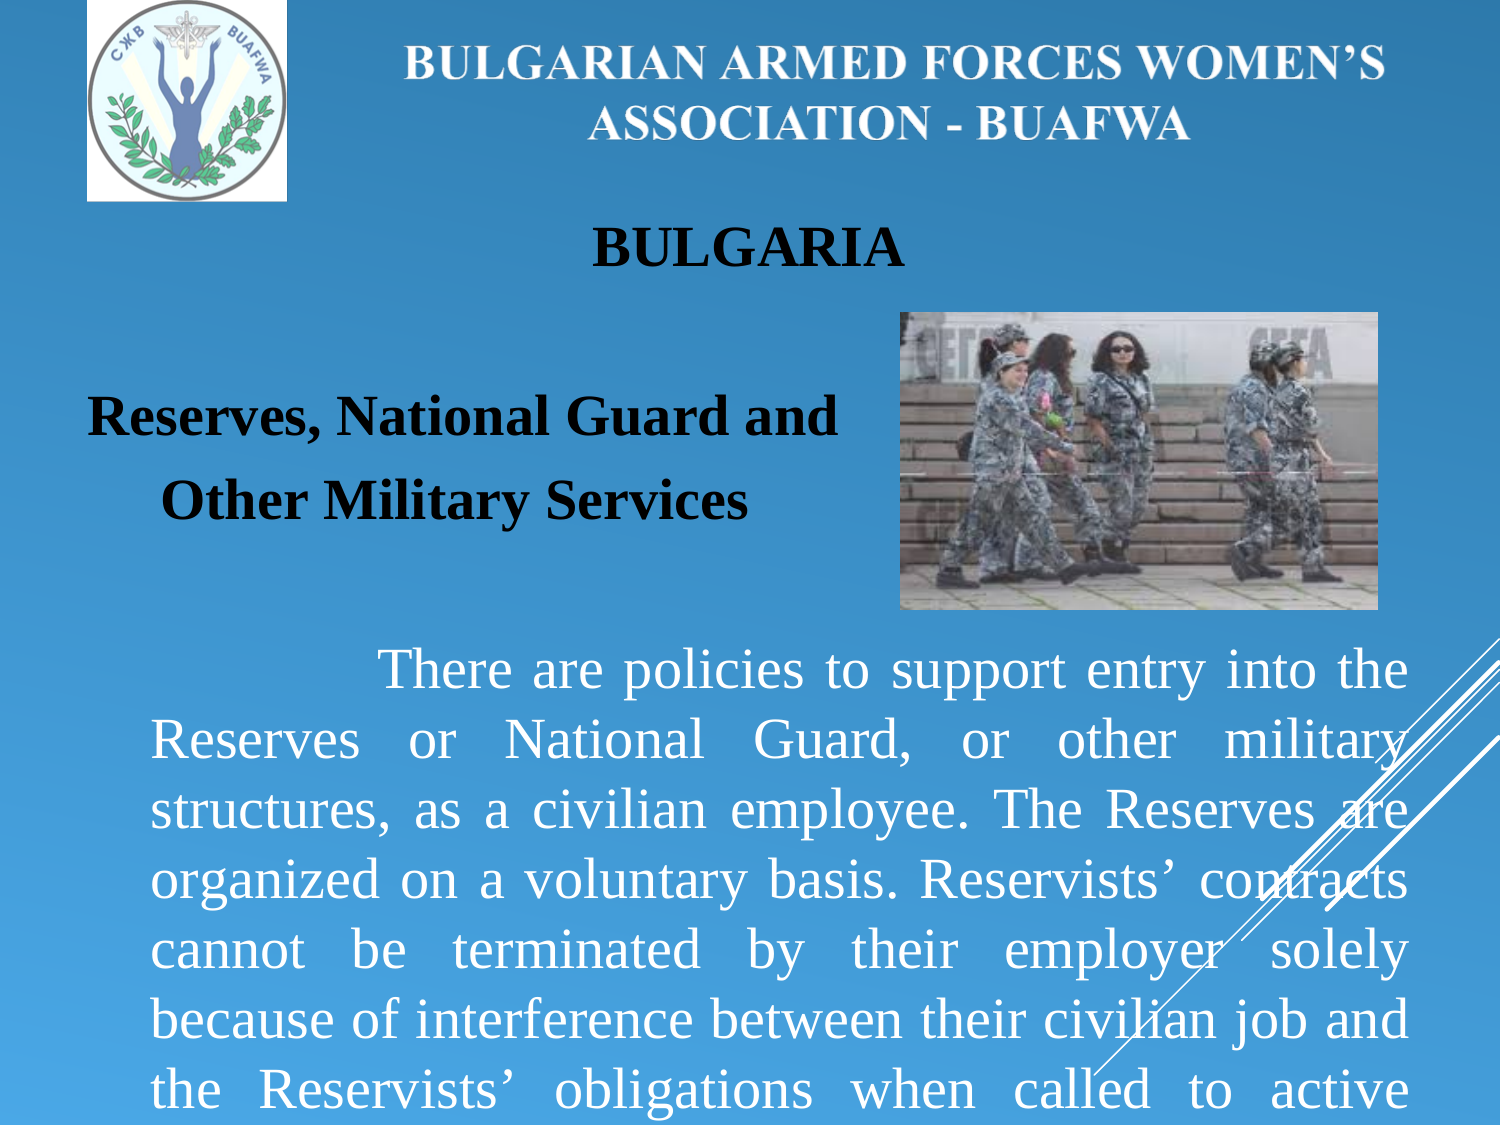

BULGARIA
Reserves, National Guard and
 Other Military Services
			There are policies to support entry into the Reserves or National Guard, or other military structures, as a civilian employee. The Reserves are organized on a voluntary basis. Reservists’ contracts cannot be terminated by their employer solely because of interference between their civilian job and the Reservists’ obligations when called to active duty.